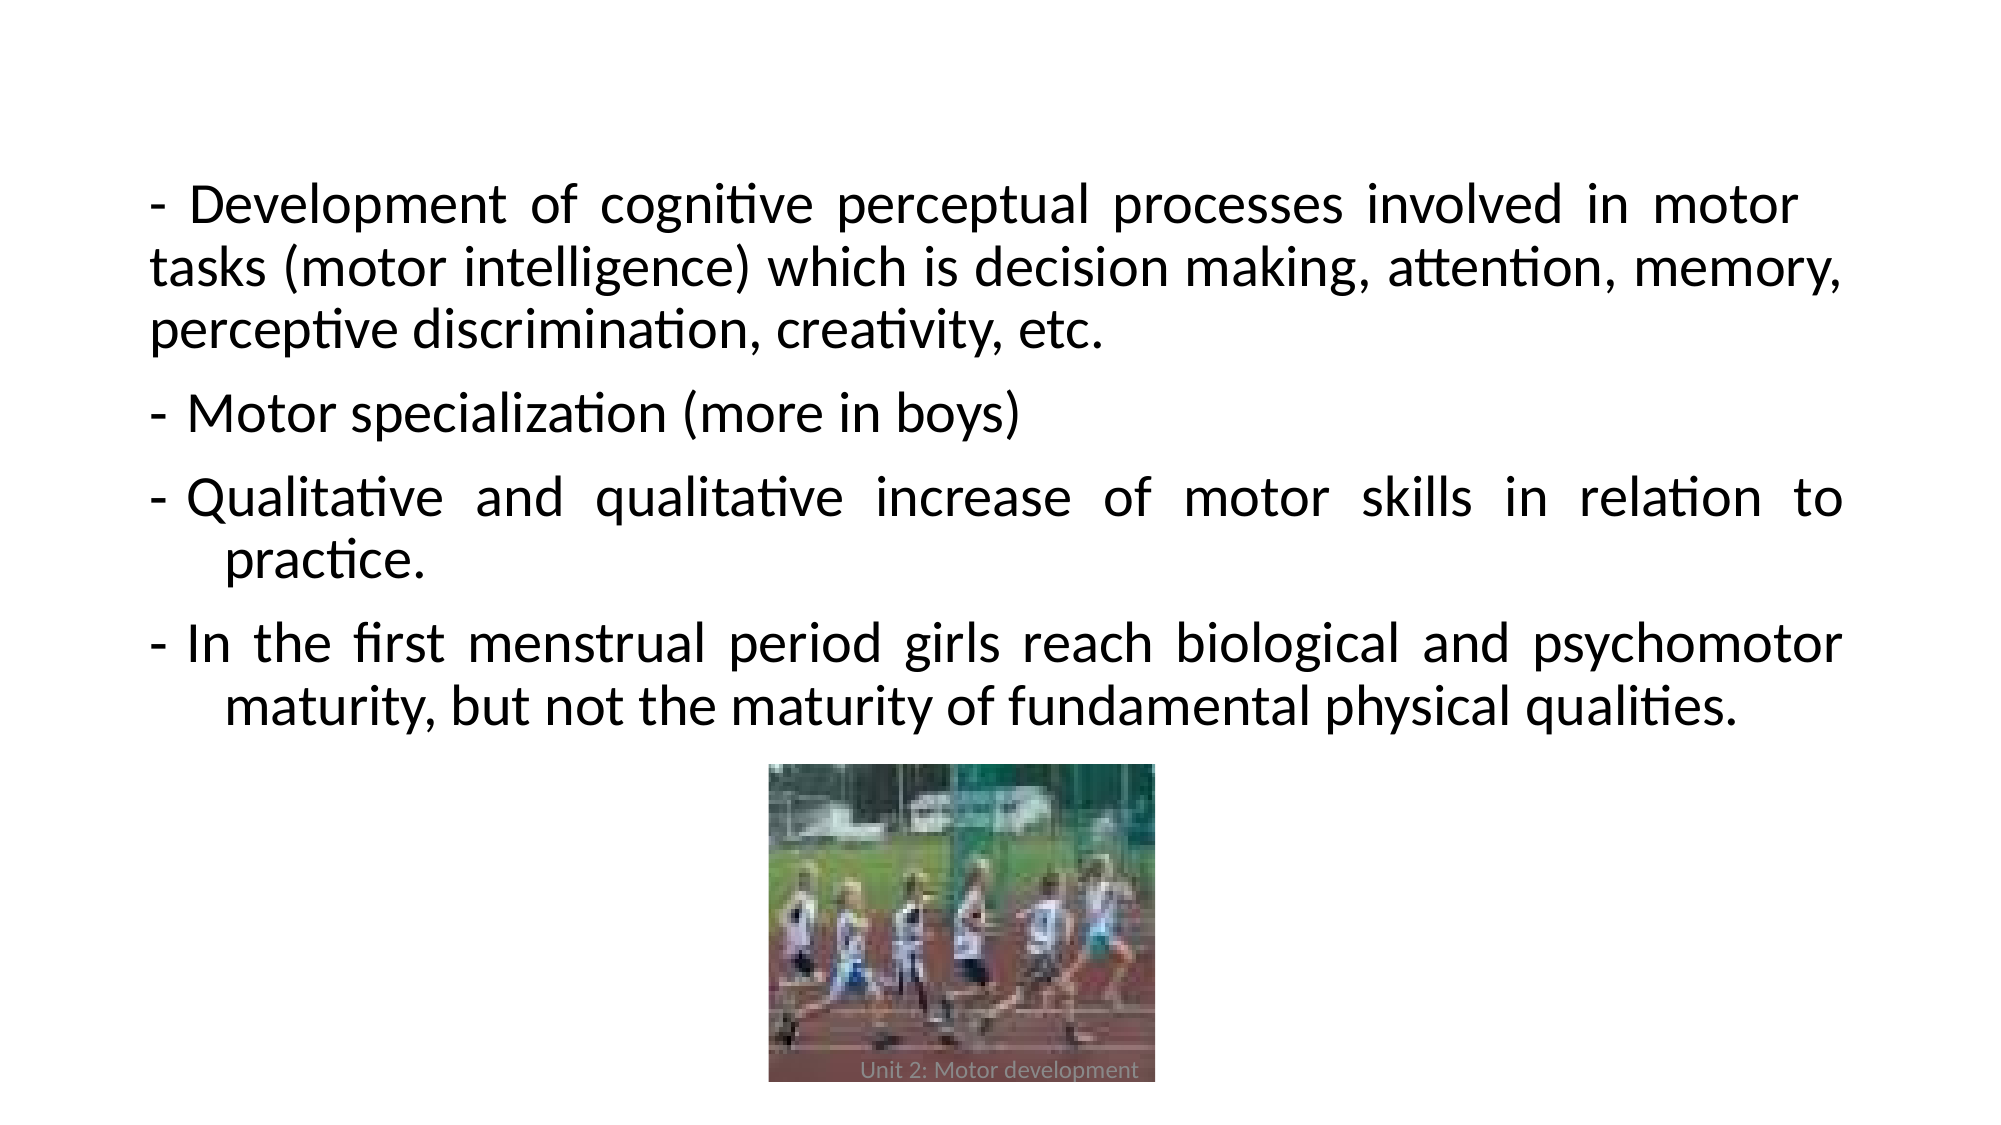

# - Development of cognitive perceptual processes involved in motor tasks (motor intelligence) which is decision making, attention, memory, perceptive discrimination, creativity, etc.
Motor specialization (more in boys)
Qualitative and qualitative increase of motor skills in relation to practice.
In the first menstrual period girls reach biological and psychomotor maturity, but not the maturity of fundamental physical qualities.
Unit 2: Motor development